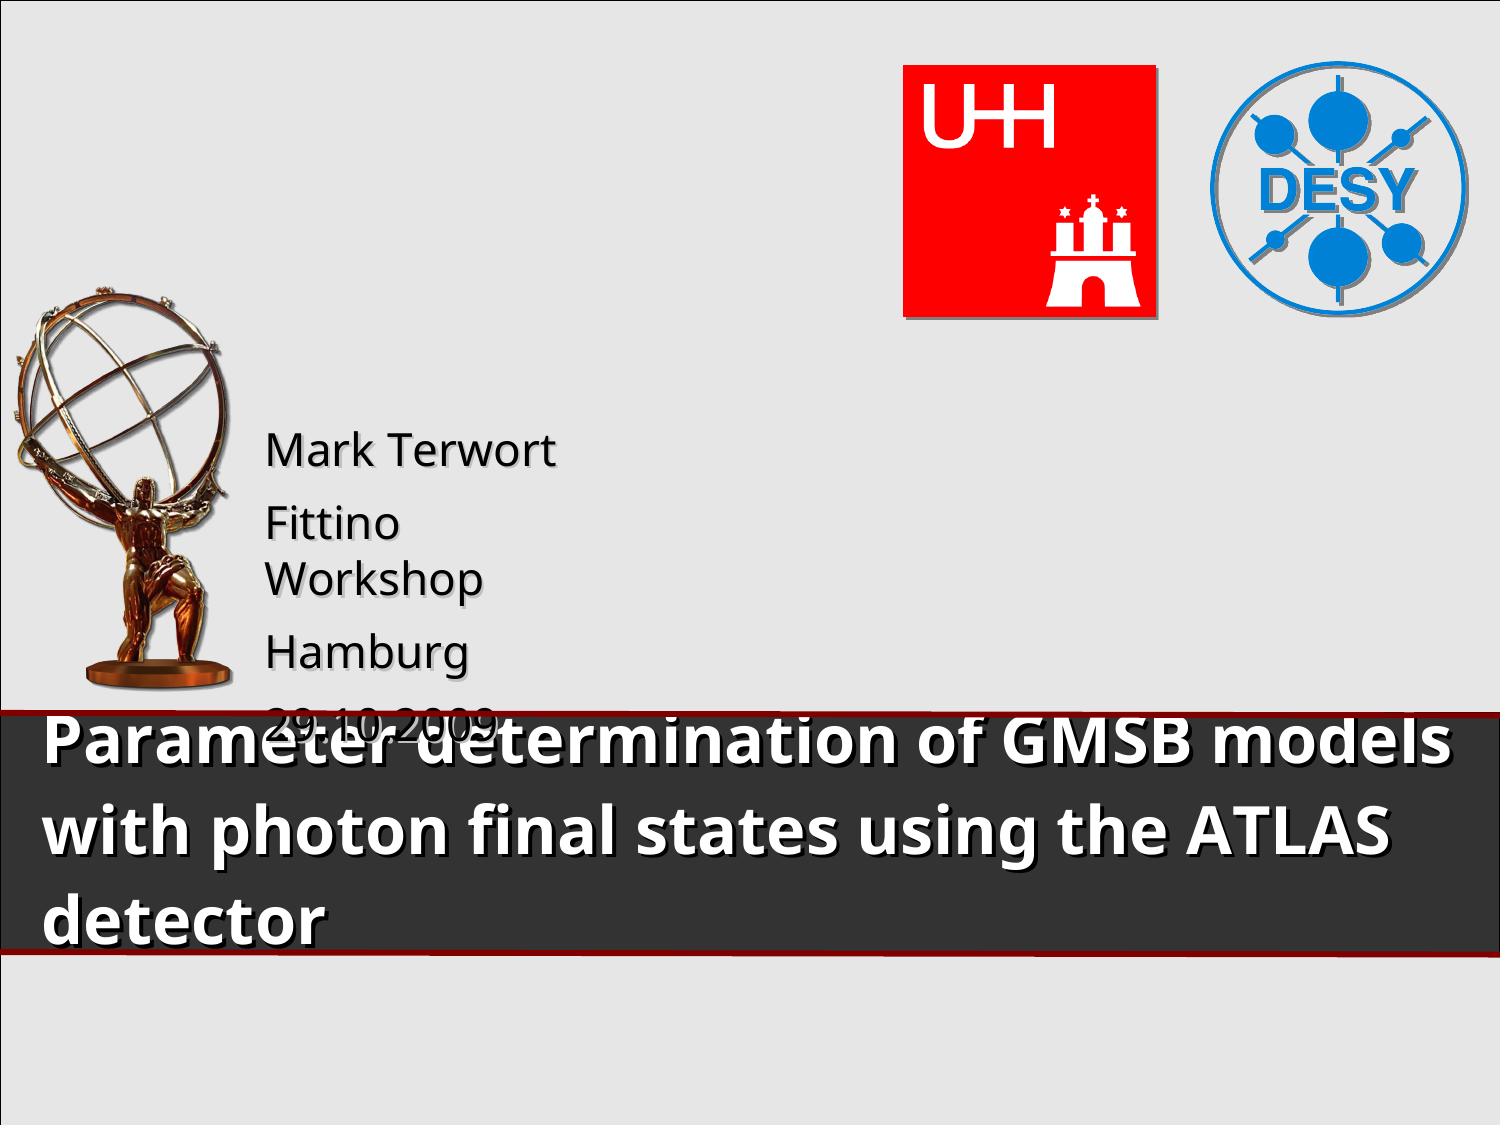

Mark Terwort
Fittino Workshop
Hamburg
29.10.2009
# Parameter determination of GMSB models with photon final states using the ATLAS detector